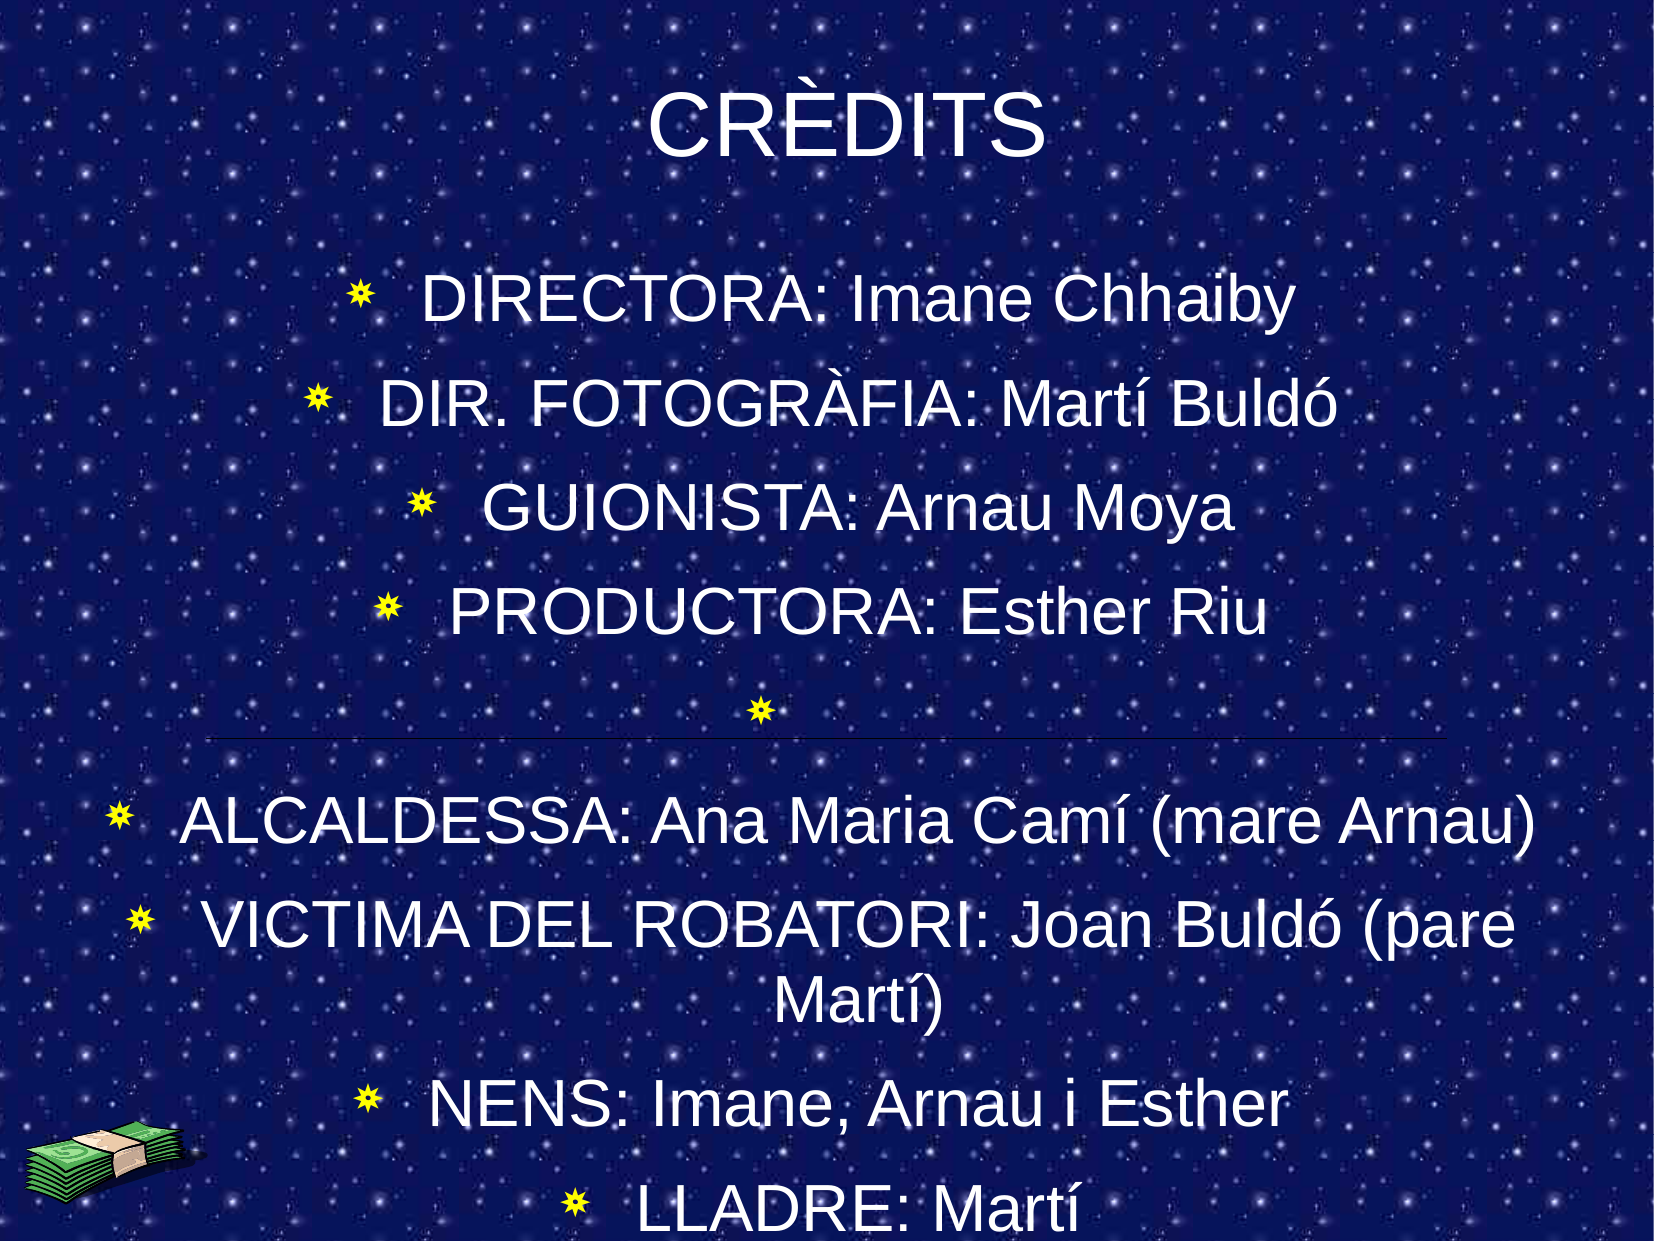

# CRÈDITS
DIRECTORA: Imane Chhaiby
DIR. FOTOGRÀFIA: Martí Buldó
GUIONISTA: Arnau Moya
PRODUCTORA: Esther Riu
ALCALDESSA: Ana Maria Camí (mare Arnau)
VICTIMA DEL ROBATORI: Joan Buldó (pare Martí)
NENS: Imane, Arnau i Esther
LLADRE: Martí